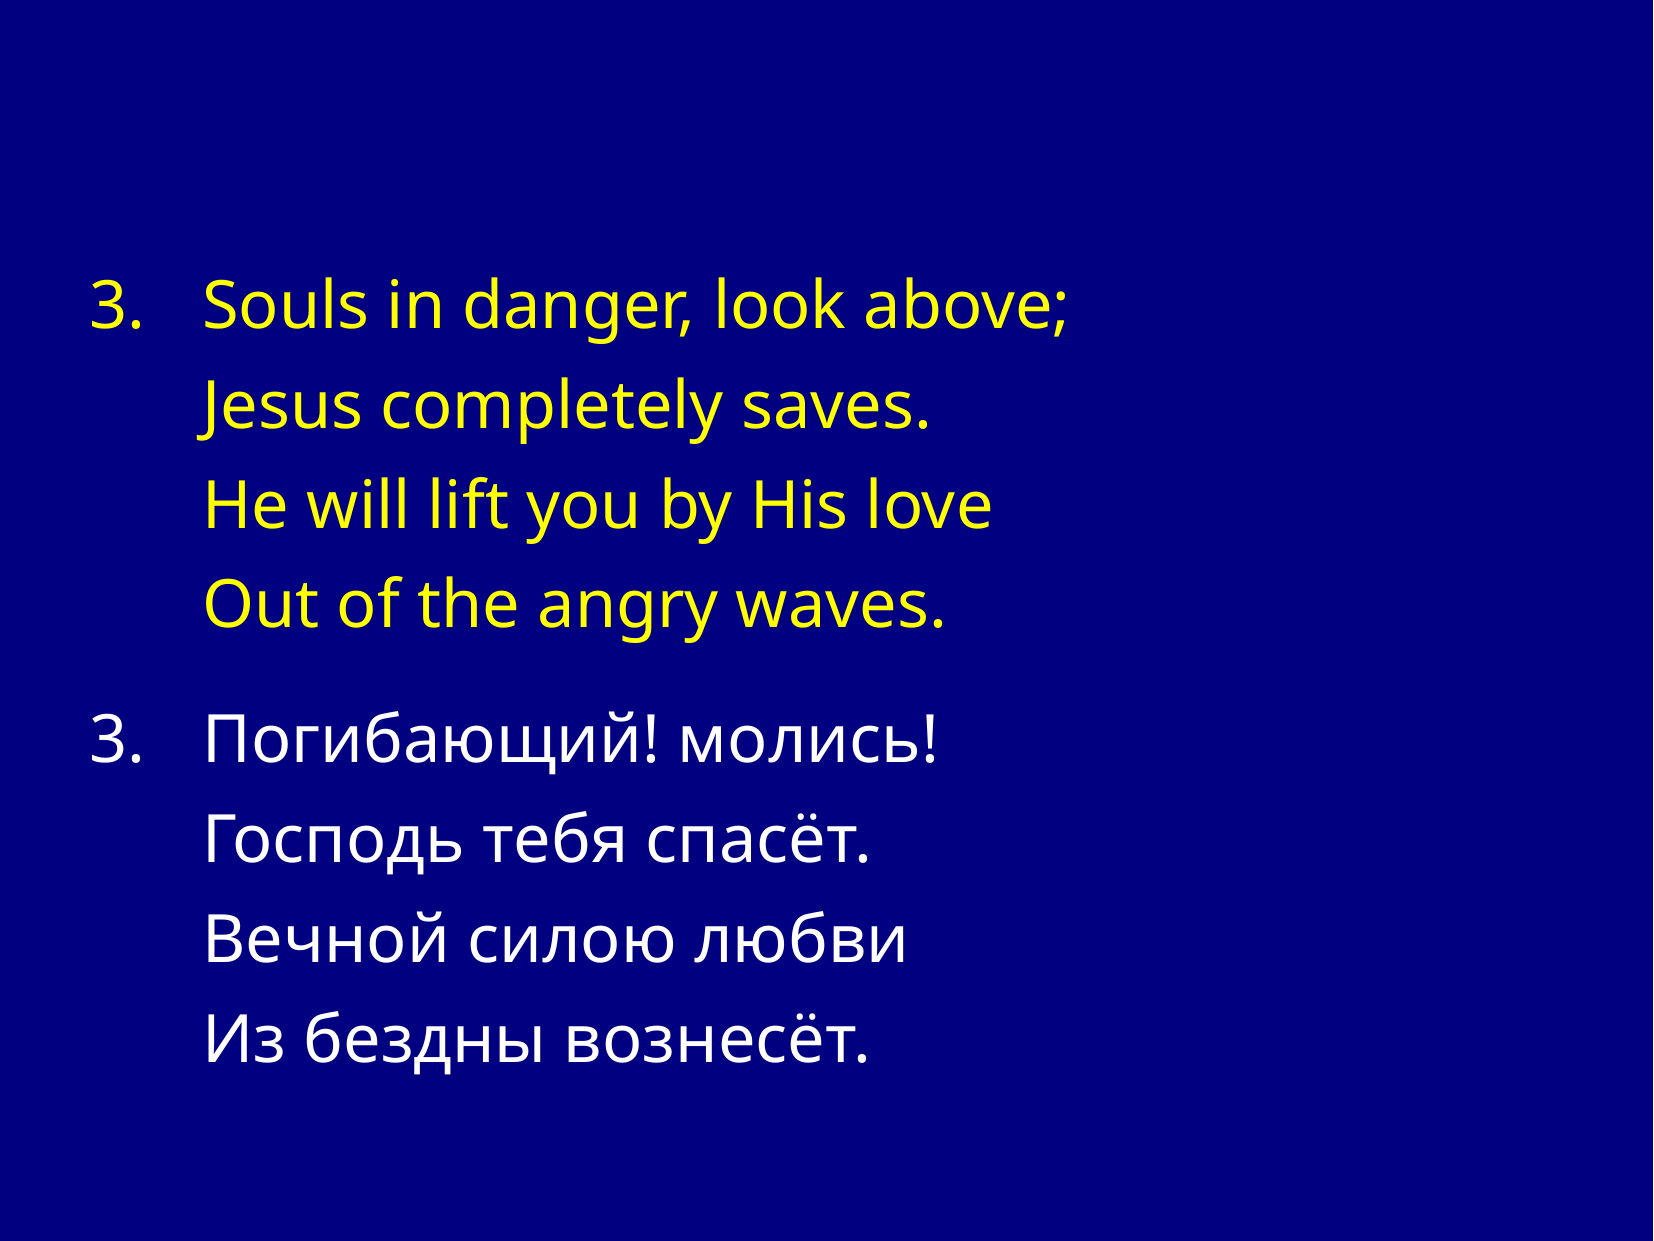

3.	Souls in danger, look above;
	Jesus completely saves.
	He will lift you by His love
	Out of the angry waves.
3.	Погибающий! молись!
	Господь тебя спасёт.
	Вечной силою любви
	Из бездны вознесёт.